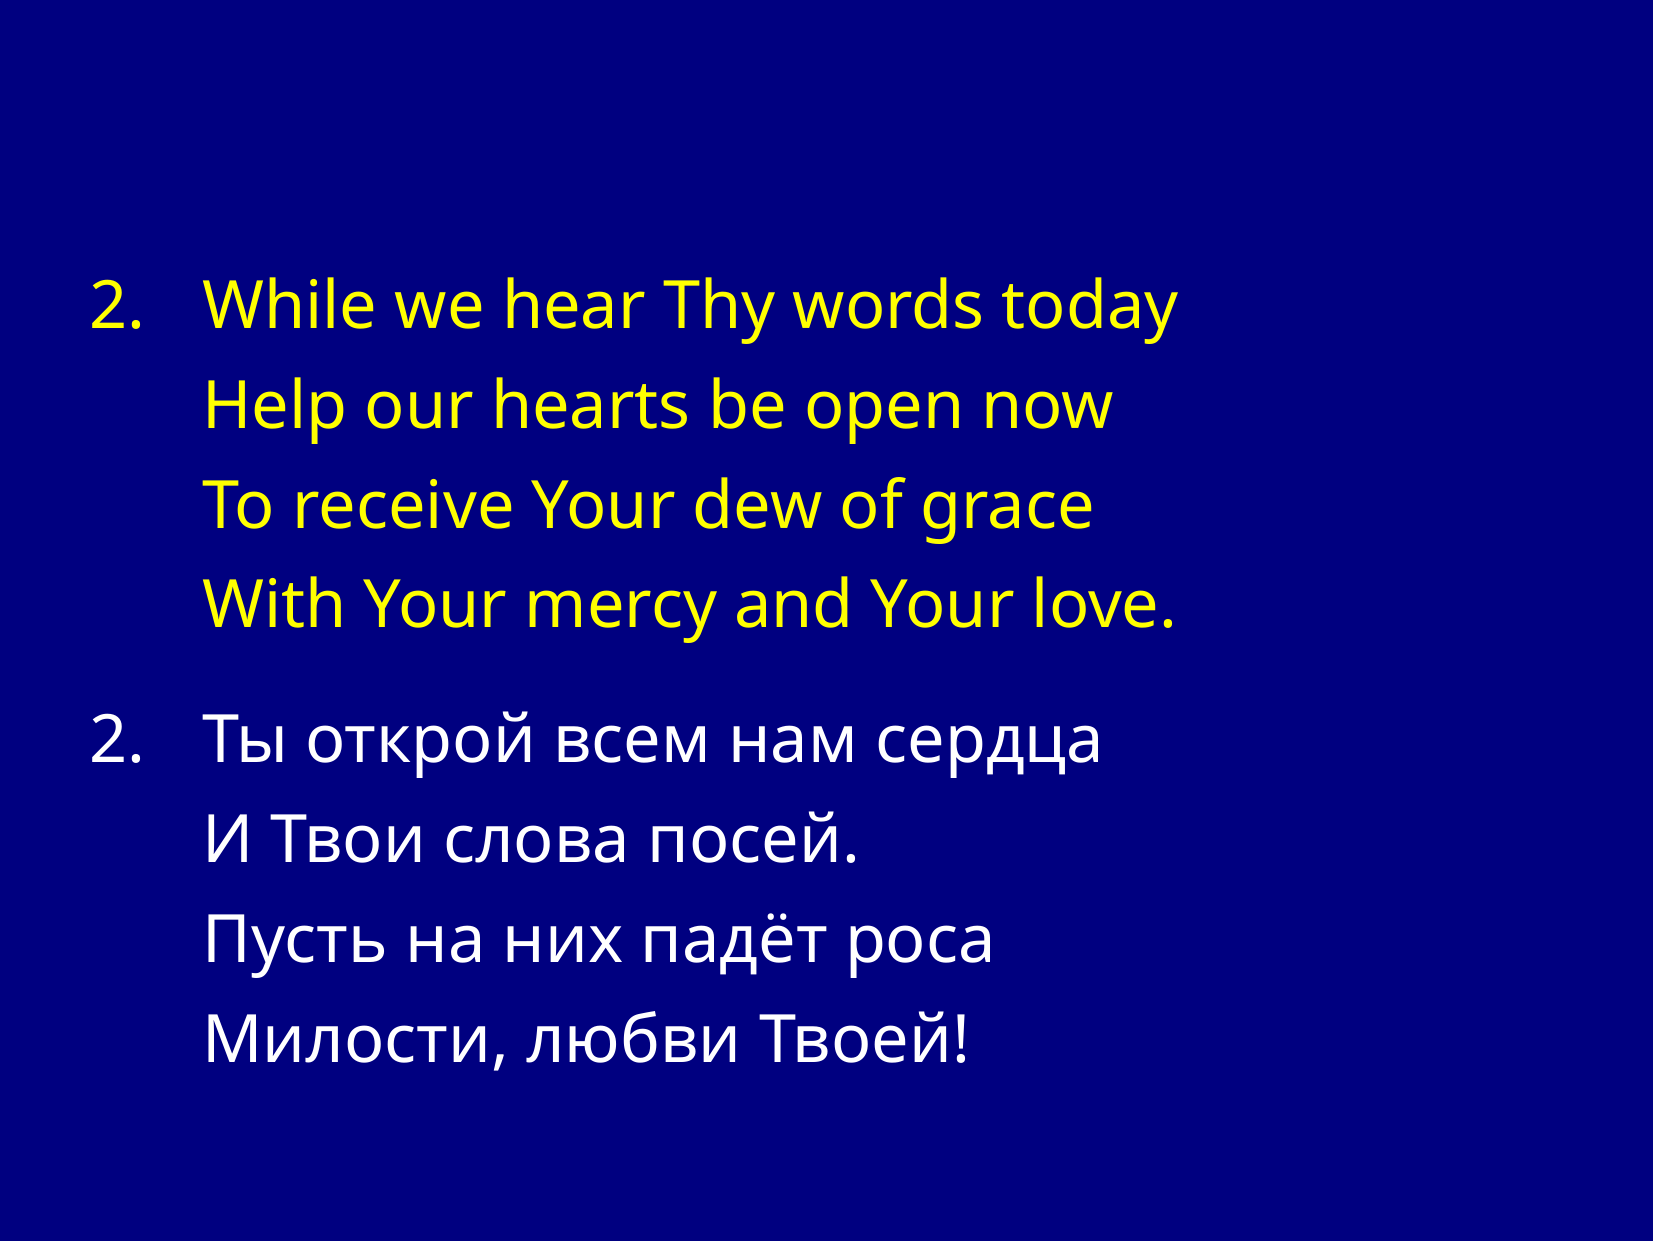

2.	While we hear Thy words today
	Help our hearts be open now
	To receive Your dew of grace
	With Your mercy and Your love.
2.	Ты открой всем нам сердца
	И Твои слова посей.
	Пусть на них падёт роса
	Милости, любви Твоей!